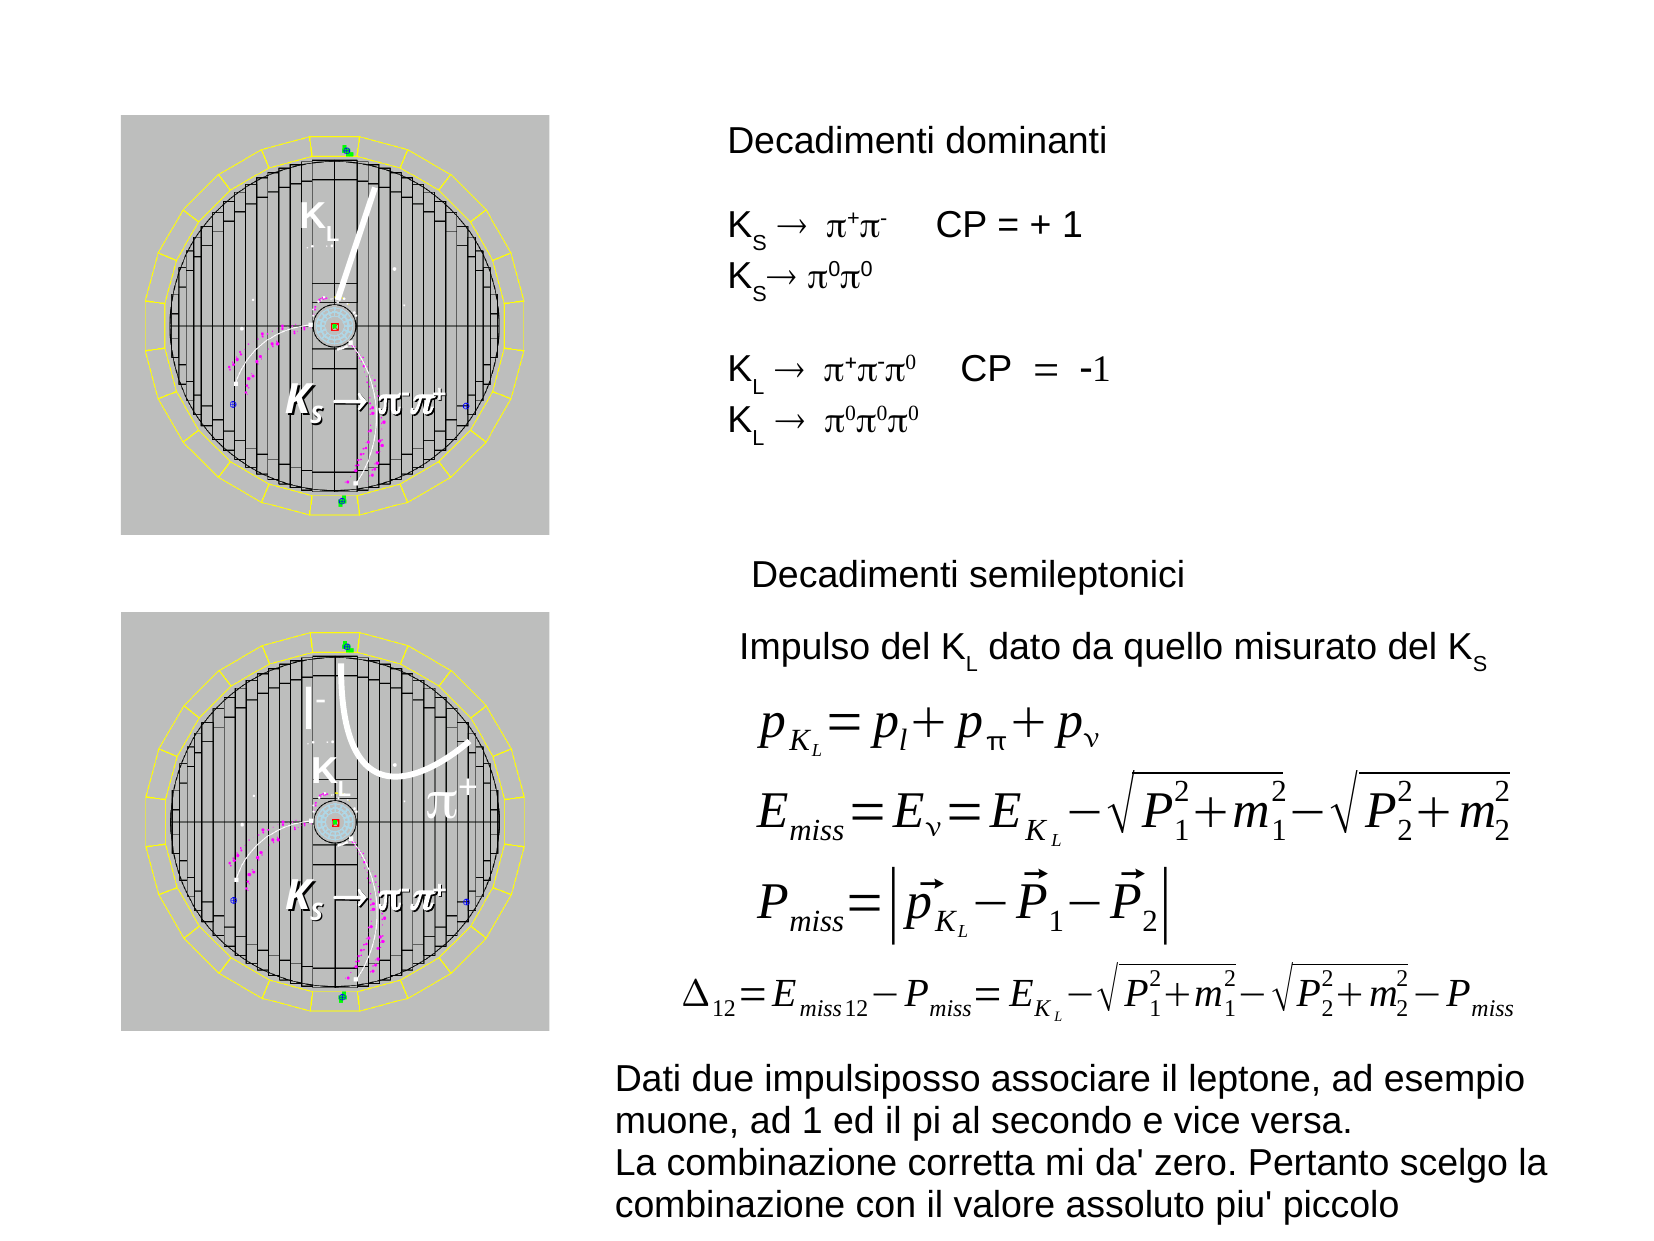

Decadimenti dominanti
KS  p+p- CP = + 1
KS p0p0
KL  p+p-p0 CP = -1
KL  p0p0p0
KL
KS  p
Decadimenti semileptonici
Impulso del KL dato da quello misurato del KS
l-
KL
p+
KS  p
Dati due impulsiposso associare il leptone, ad esempio muone, ad 1 ed il pi al secondo e vice versa.
La combinazione corretta mi da' zero. Pertanto scelgo la combinazione con il valore assoluto piu' piccolo